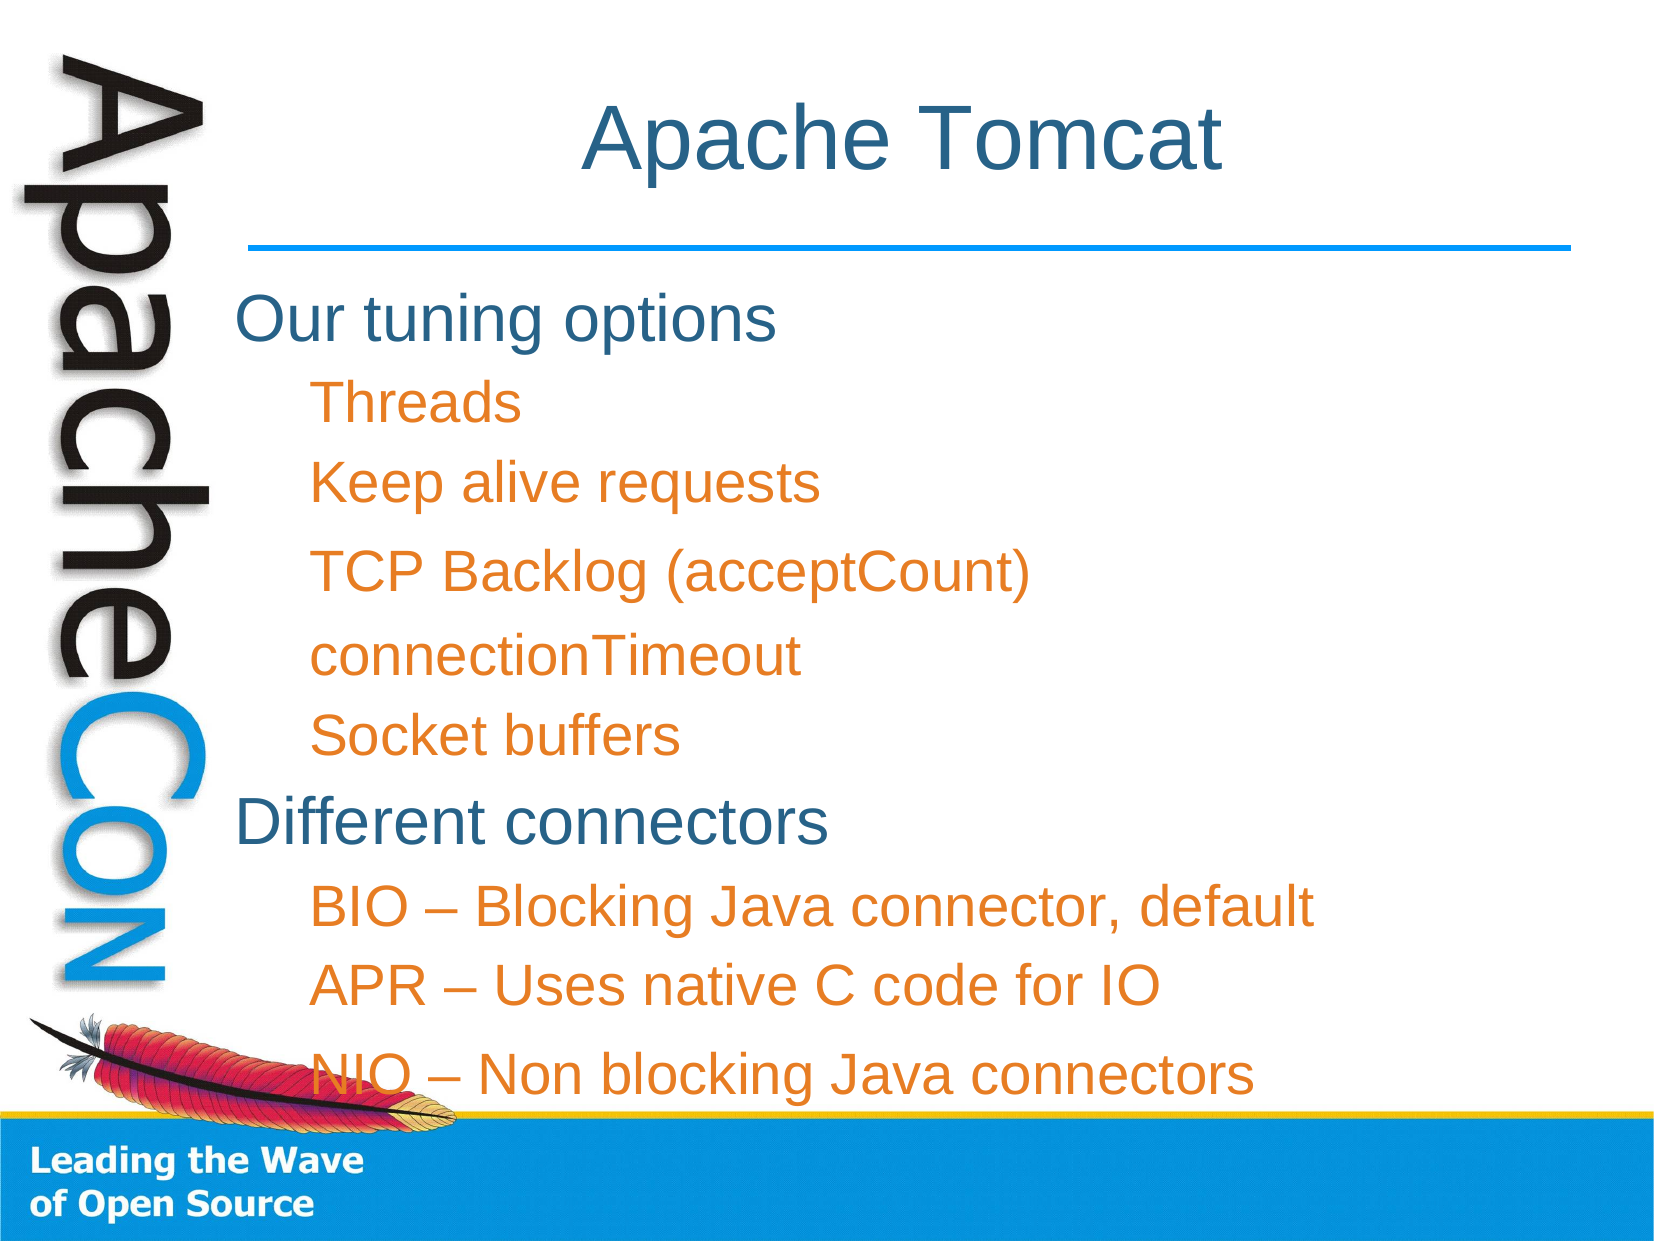

# Apache Tomcat
Our tuning options
Threads
Keep alive requests
TCP Backlog (acceptCount)‏
connectionTimeout
Socket buffers
Different connectors
BIO – Blocking Java connector, default
APR – Uses native C code for IO
NIO – Non blocking Java connectors‏